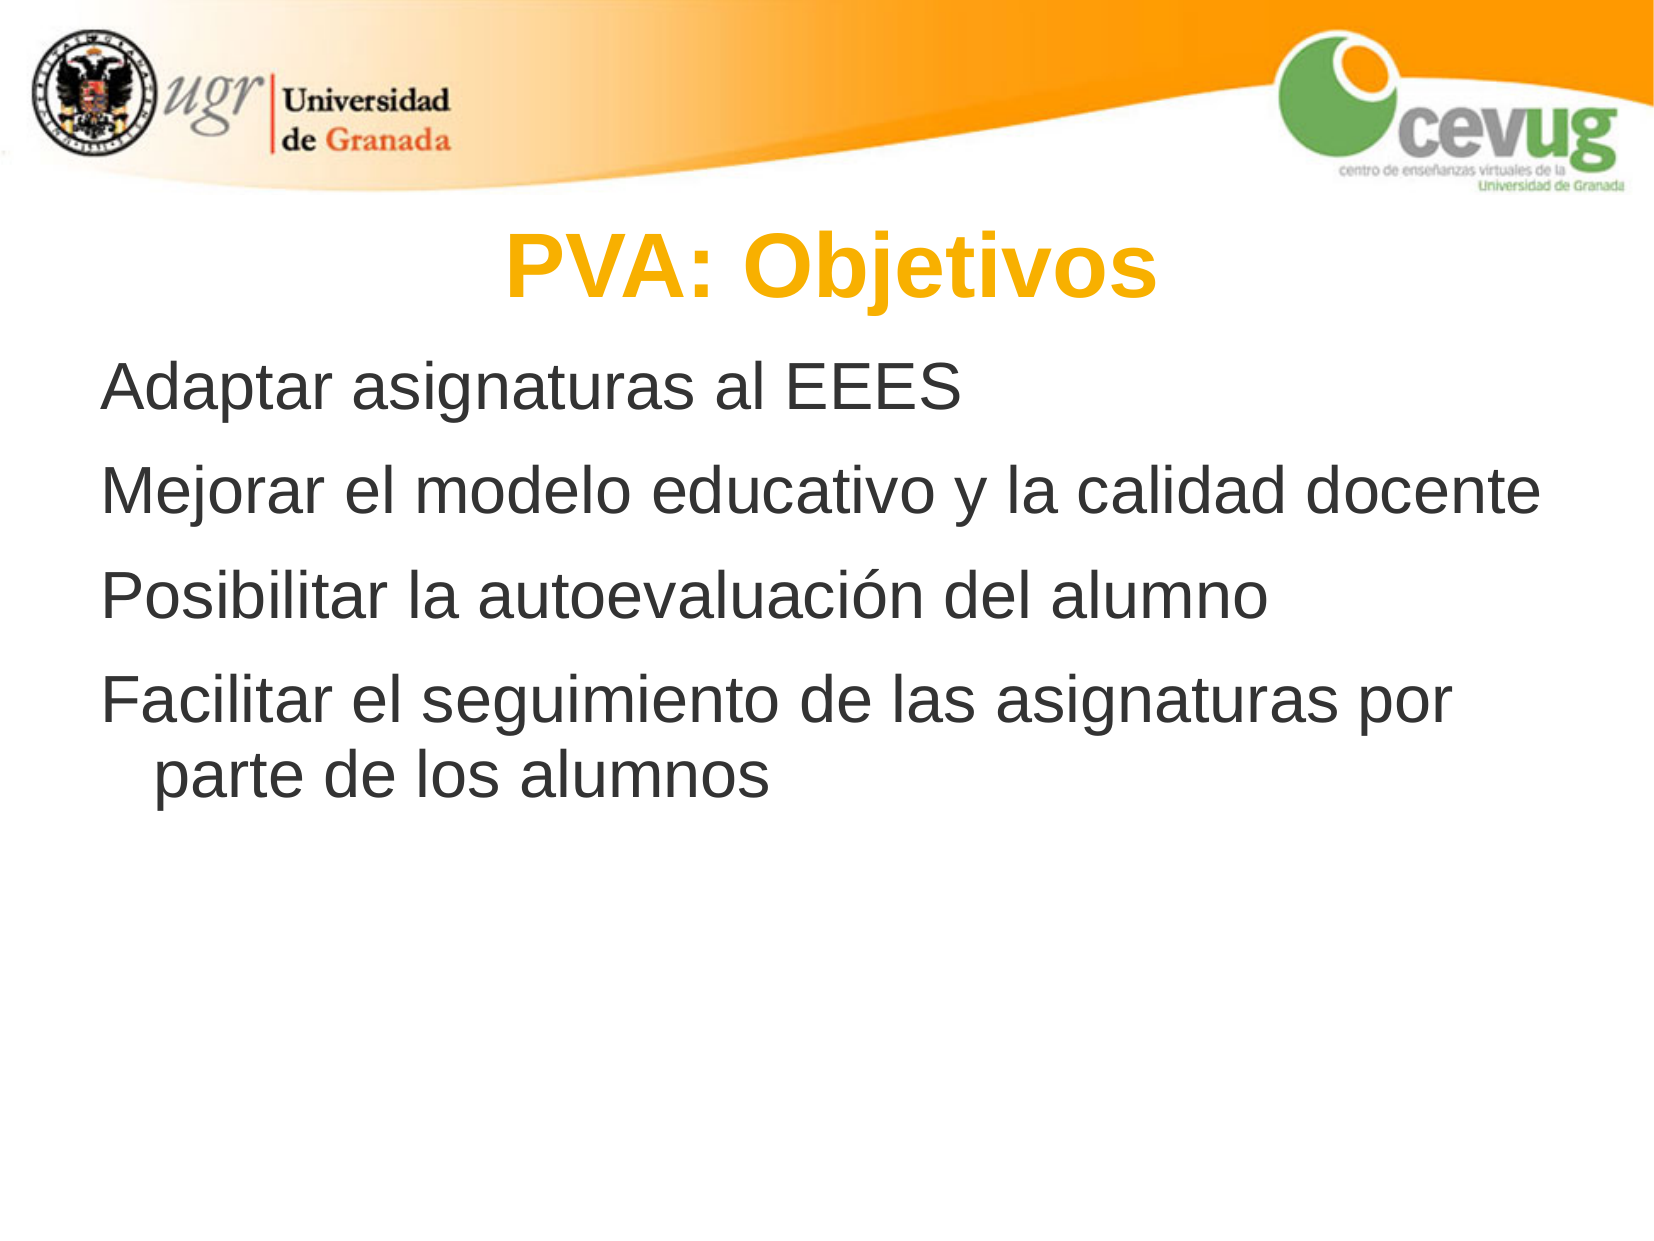

# PVA: Objetivos
Adaptar asignaturas al EEES
Mejorar el modelo educativo y la calidad docente
Posibilitar la autoevaluación del alumno
Facilitar el seguimiento de las asignaturas por parte de los alumnos